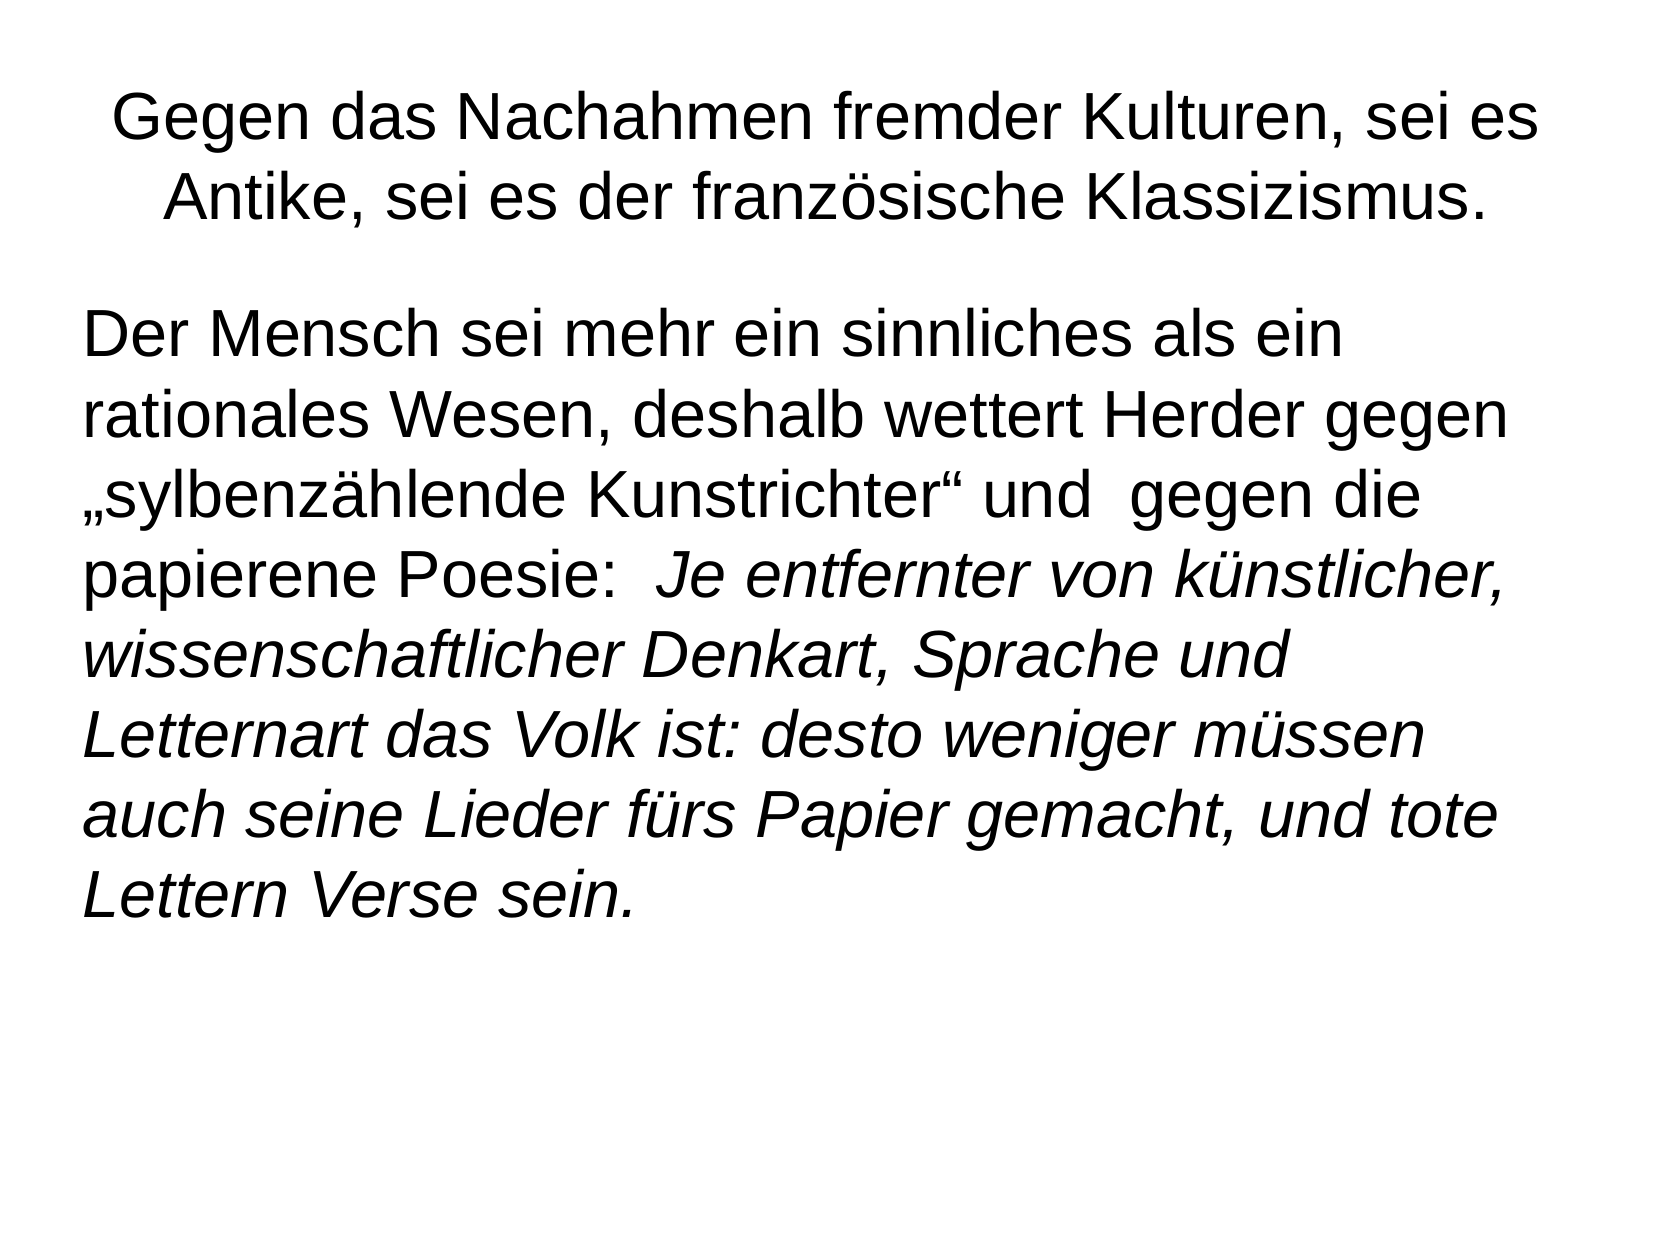

# Gegen das Nachahmen fremder Kulturen, sei es Antike, sei es der französische Klassizismus.
Der Mensch sei mehr ein sinnliches als ein rationales Wesen, deshalb wettert Herder gegen „sylbenzählende Kunstrichter“ und gegen die papierene Poesie: Je entfernter von künstlicher, wissenschaftlicher Denkart, Sprache und Letternart das Volk ist: desto weniger müssen auch seine Lieder fürs Papier gemacht, und tote Lettern Verse sein.